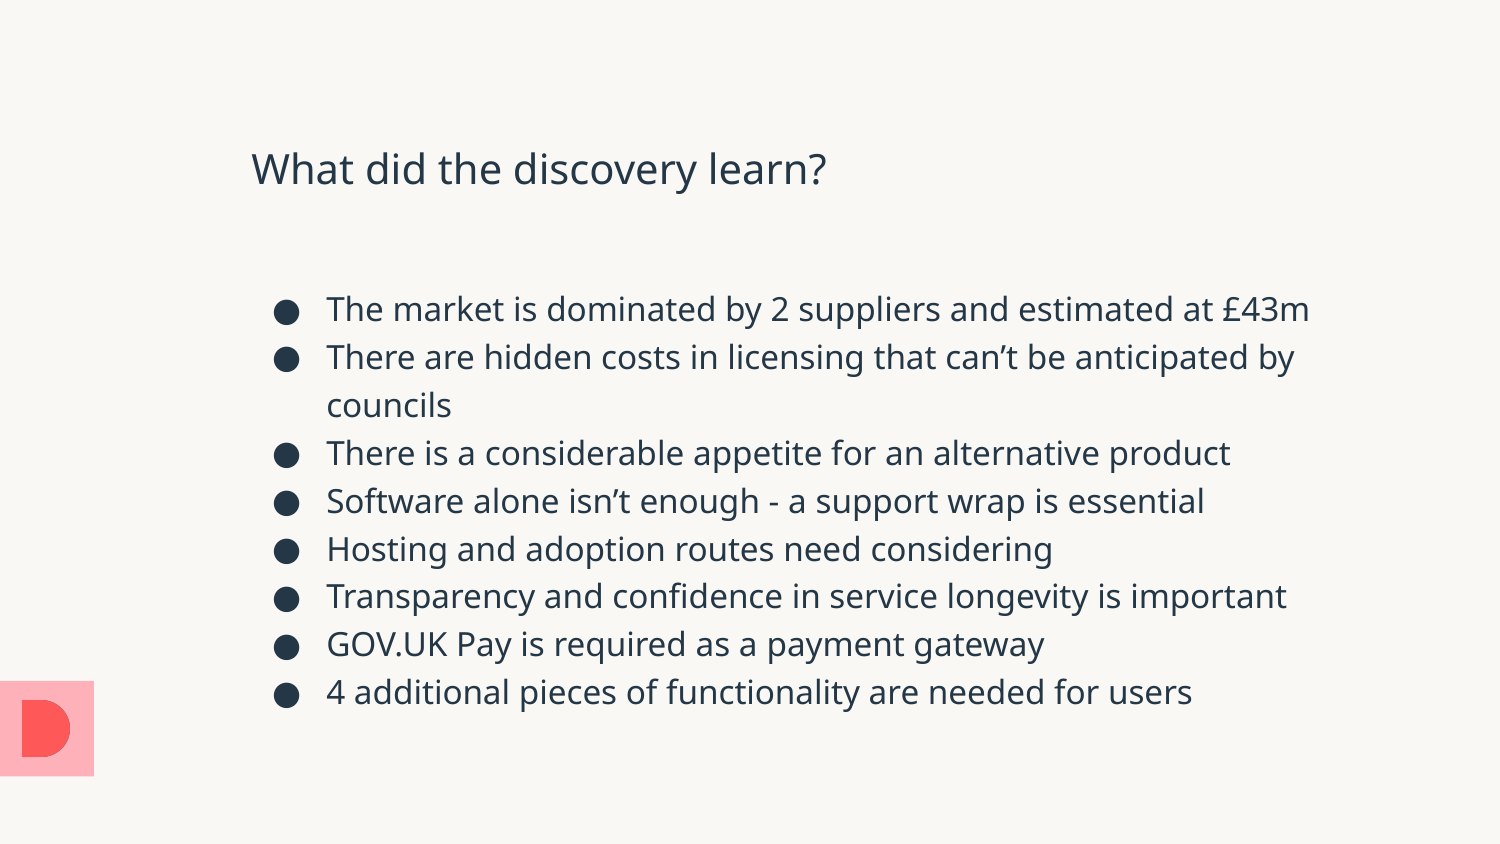

# What did the discovery learn?
The market is dominated by 2 suppliers and estimated at £43m
There are hidden costs in licensing that can’t be anticipated by councils
There is a considerable appetite for an alternative product
Software alone isn’t enough - a support wrap is essential
Hosting and adoption routes need considering
Transparency and confidence in service longevity is important
GOV.UK Pay is required as a payment gateway
4 additional pieces of functionality are needed for users